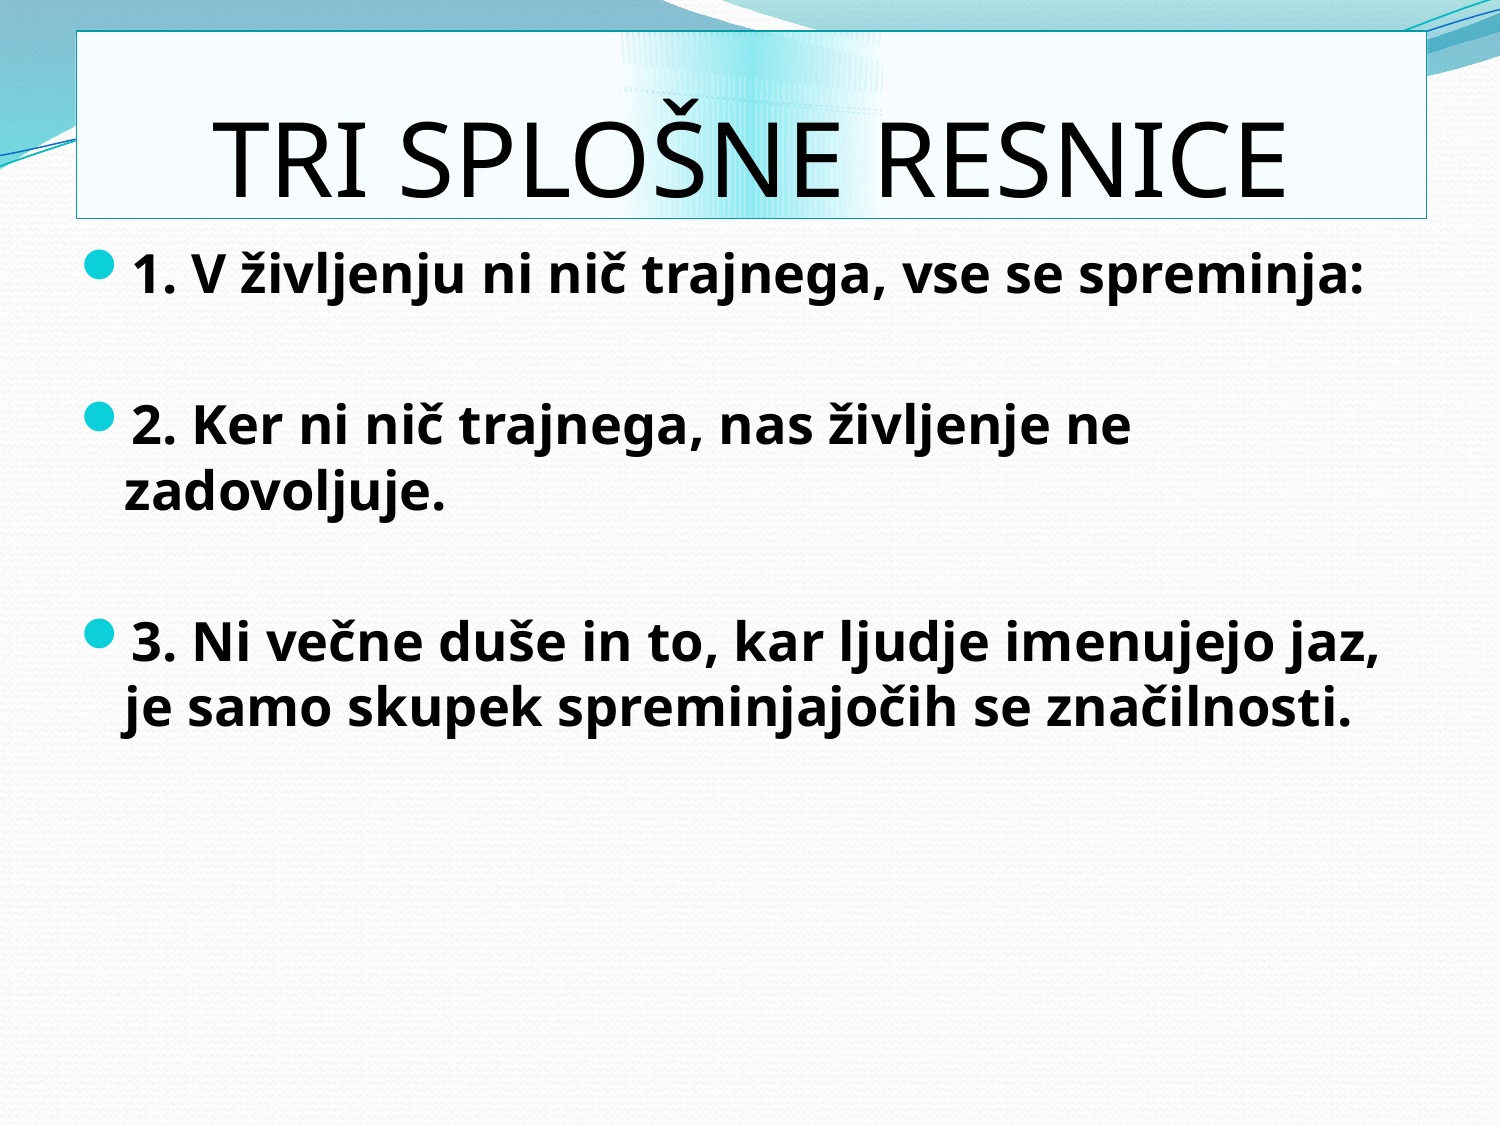

# TRI SPLOŠNE RESNICE
1. V življenju ni nič trajnega, vse se spreminja:
2. Ker ni nič trajnega, nas življenje ne zadovoljuje.
3. Ni večne duše in to, kar ljudje imenujejo jaz, je samo skupek spreminjajočih se značilnosti.